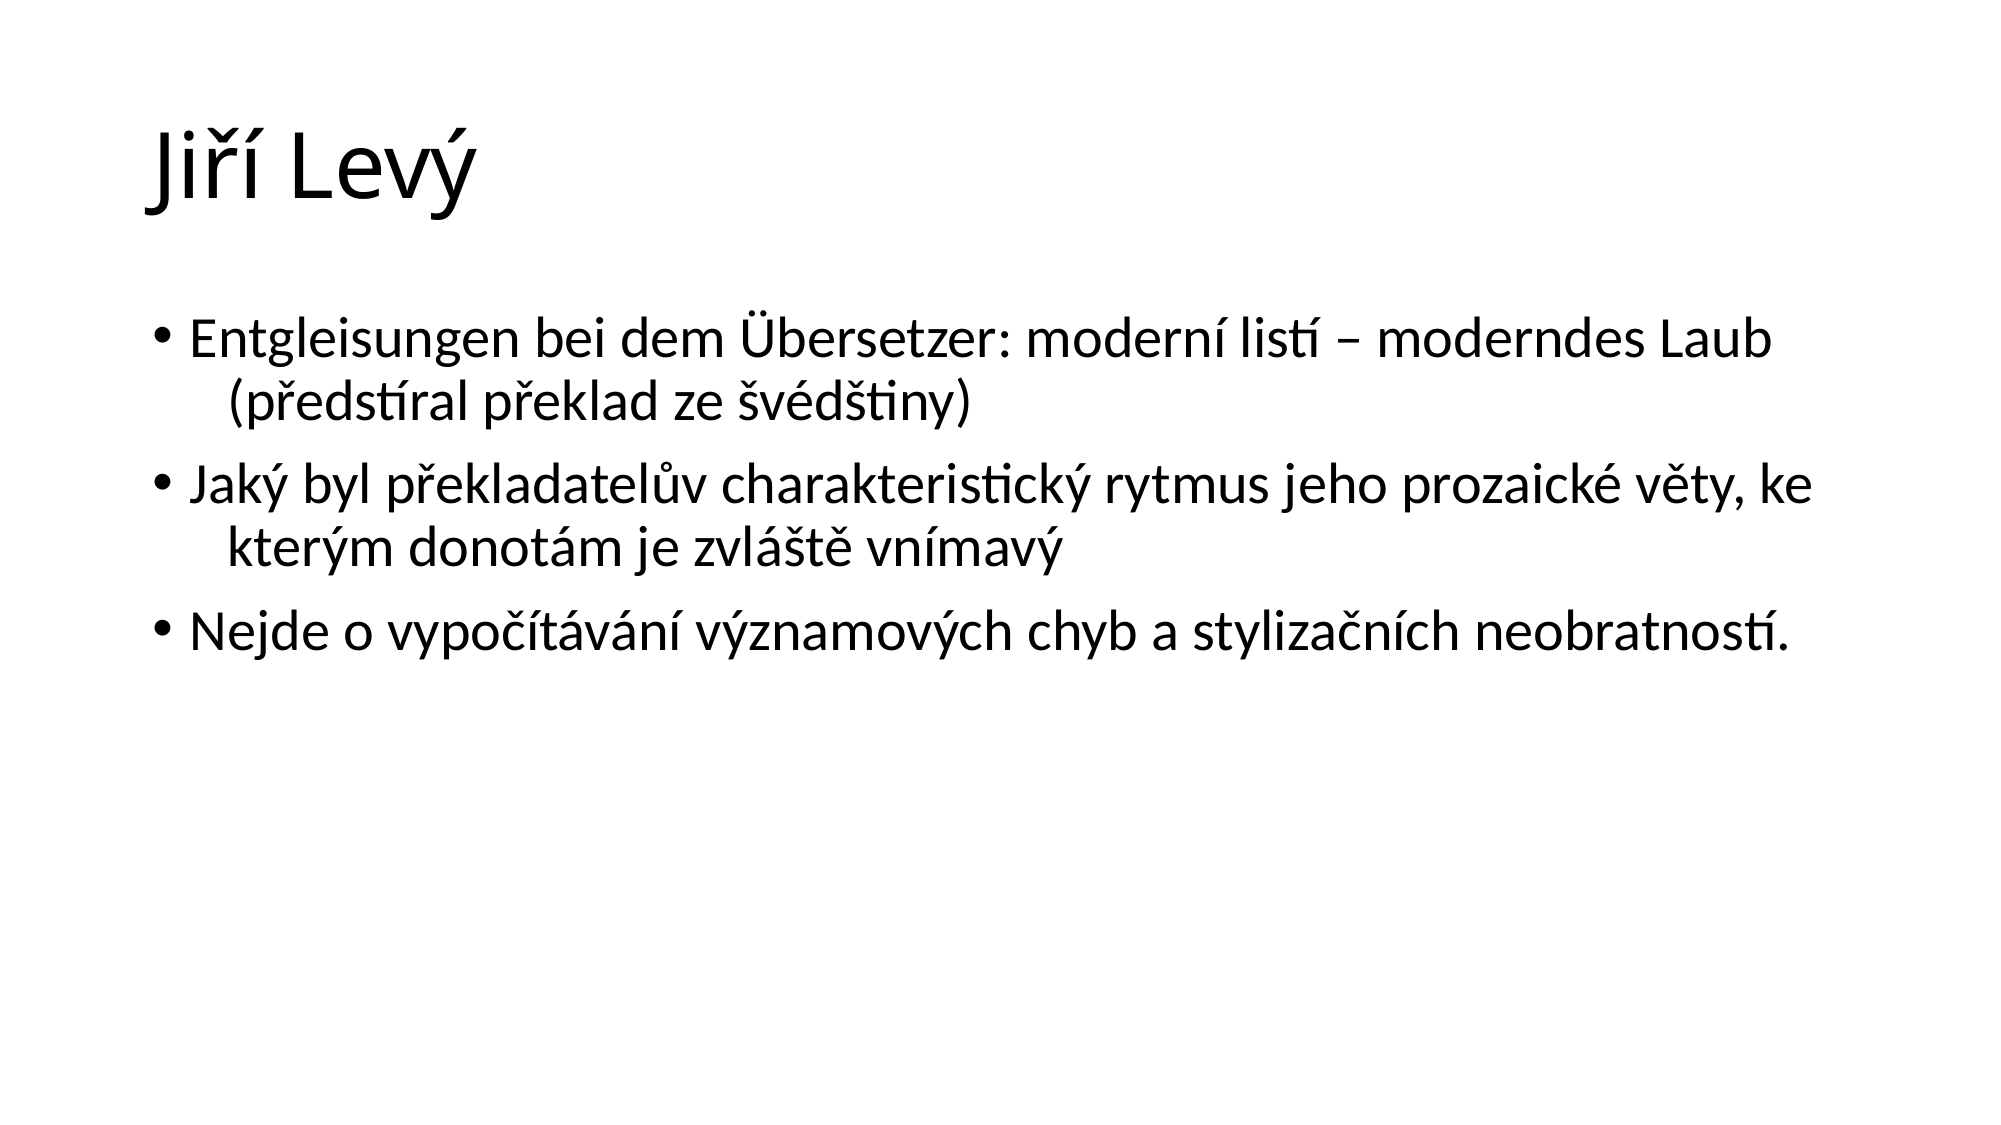

# Jiří Levý
Entgleisungen bei dem Übersetzer: moderní listí – moderndes Laub (předstíral překlad ze švédštiny)
Jaký byl překladatelův charakteristický rytmus jeho prozaické věty, ke kterým donotám je zvláště vnímavý
Nejde o vypočítávání významových chyb a stylizačních neobratností.